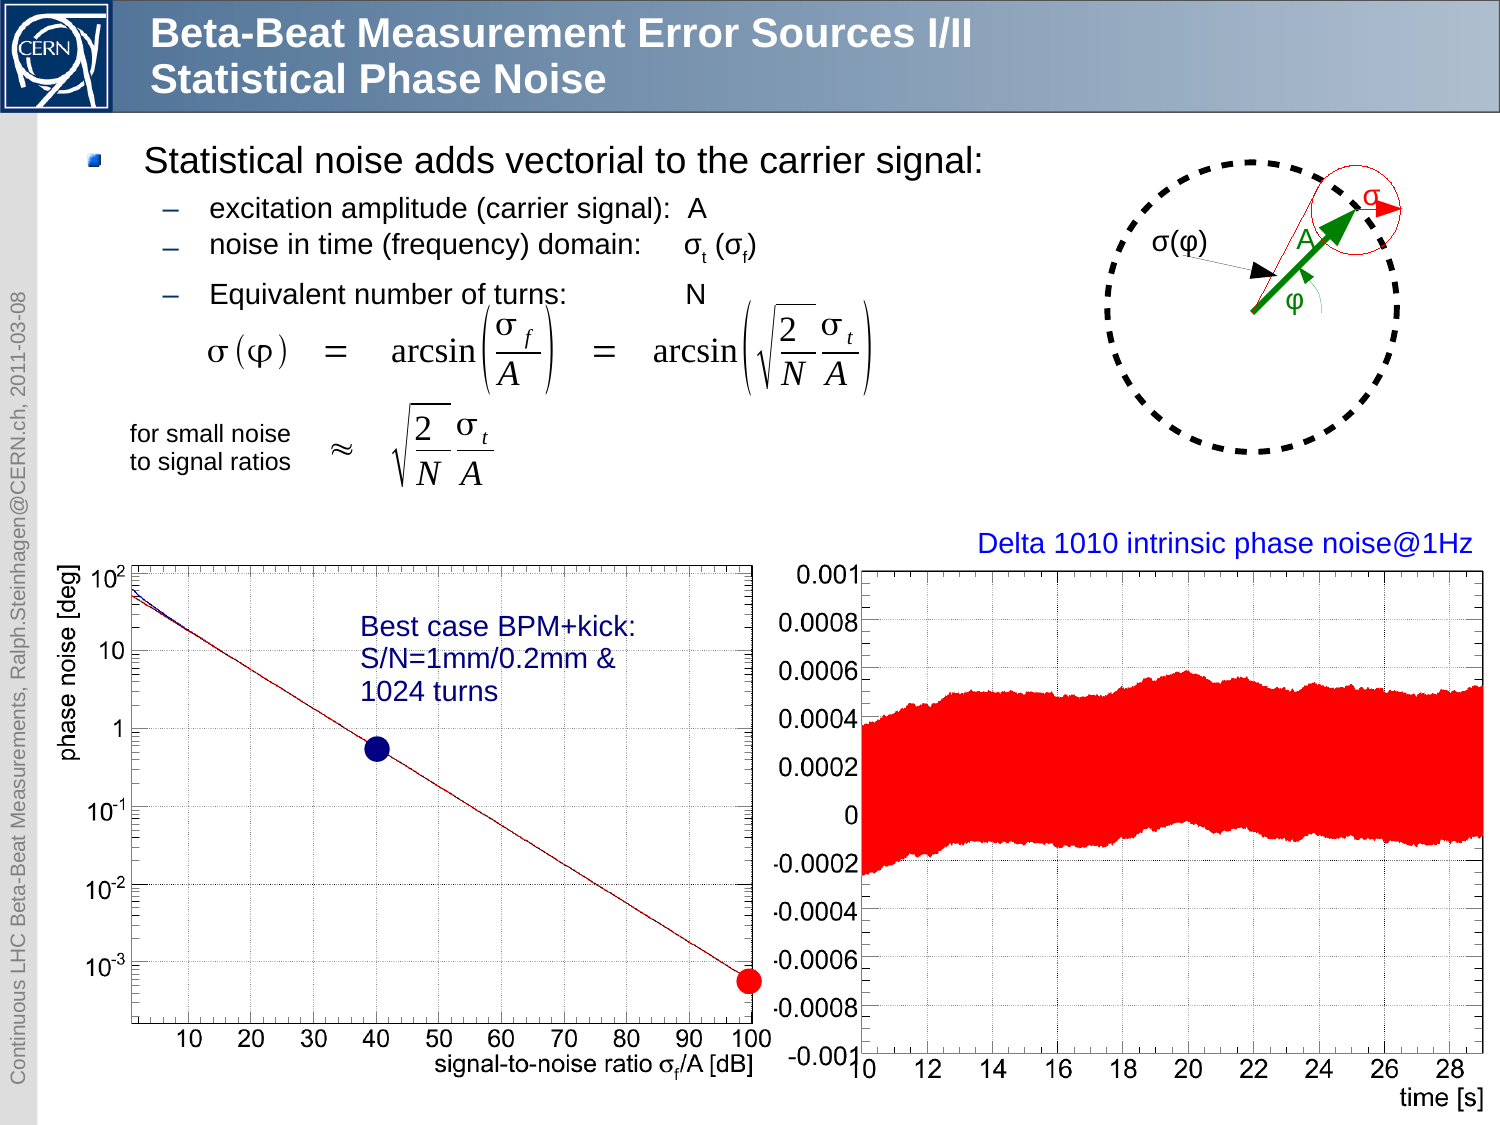

# Beta-Beat Measurement Error Sources I/II Statistical Phase Noise
Statistical noise adds vectorial to the carrier signal:
excitation amplitude (carrier signal): 	A
noise in time (frequency) domain: σt (σf)
Equivalent number of turns:	 N
σf
A
σ(φ)
φ
for small noise
to signal ratios
Delta 1010 intrinsic phase noise@1Hz
Best case BPM+kick:
S/N=1mm/0.2mm &
1024 turns